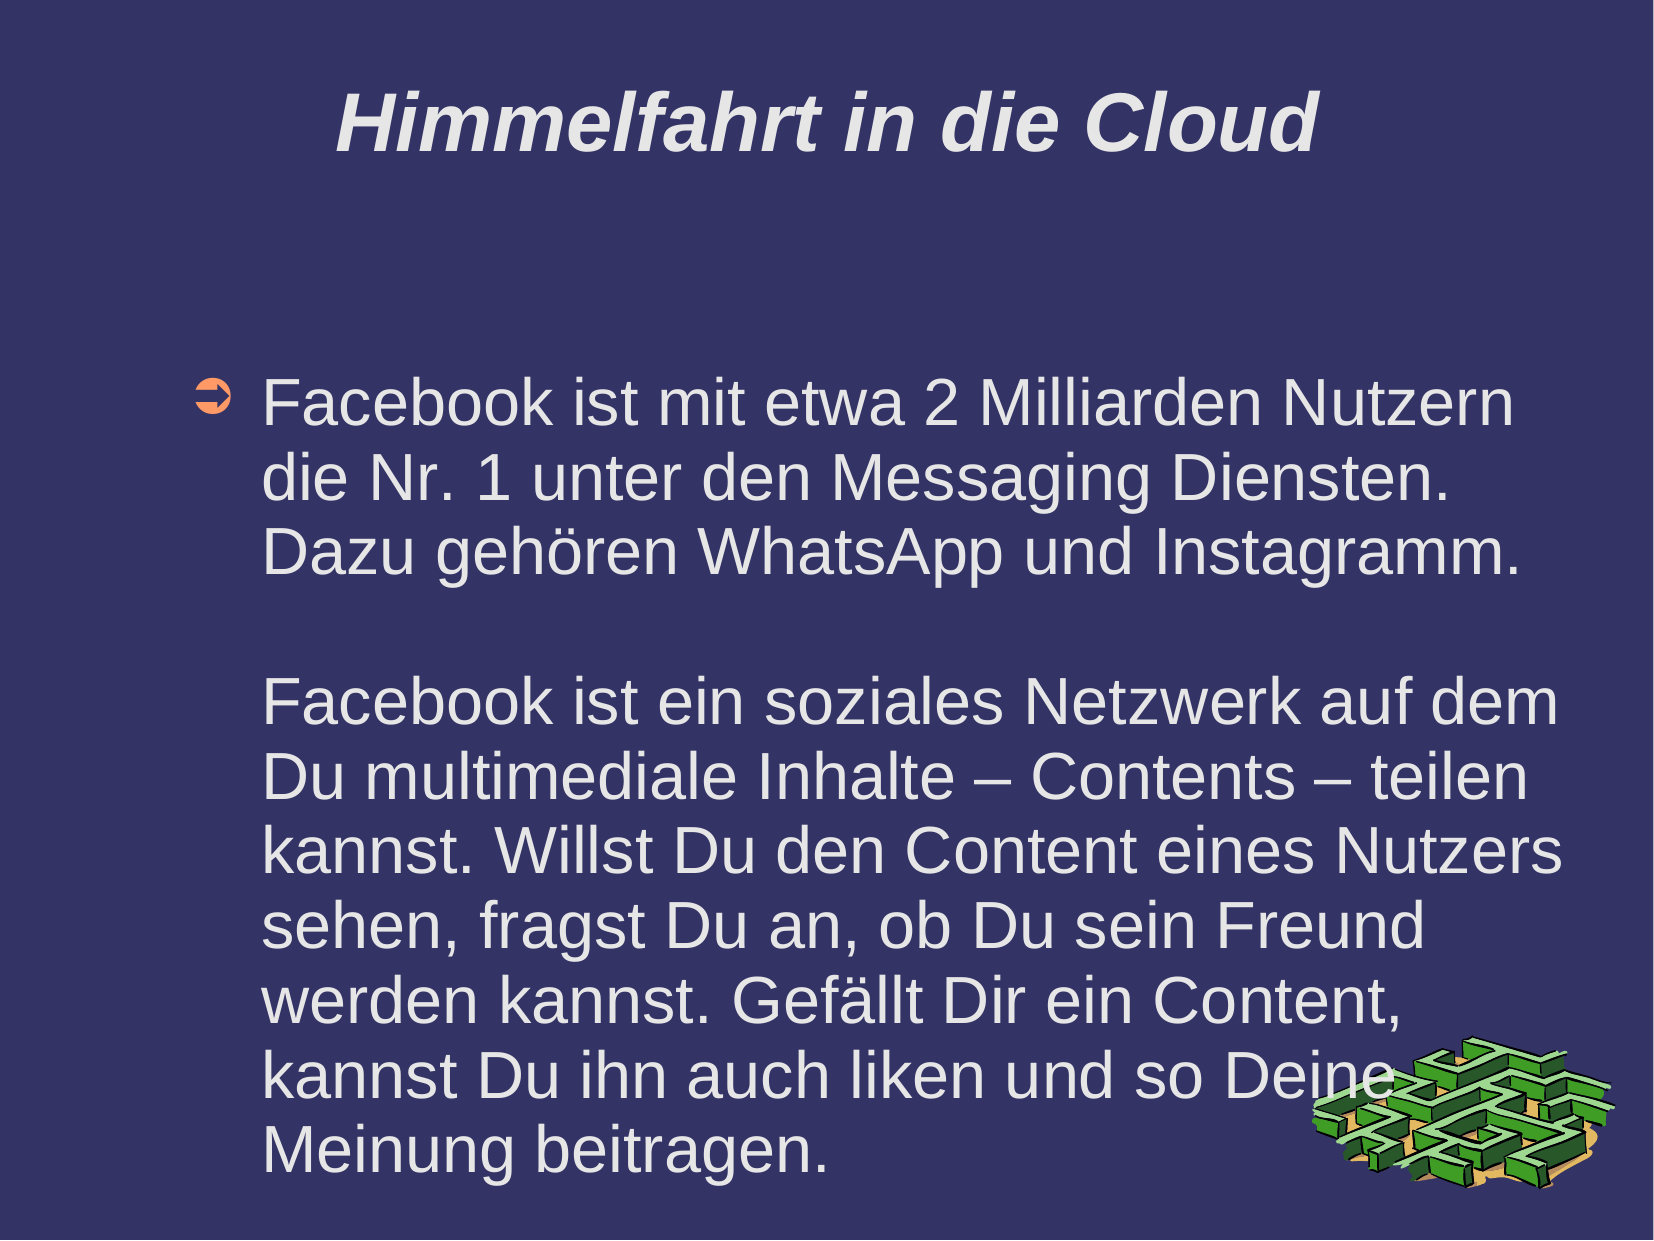

# Himmelfahrt in die Cloud
Facebook ist mit etwa 2 Milliarden Nutzern die Nr. 1 unter den Messaging Diensten. Dazu gehören WhatsApp und Instagramm.
Facebook ist ein soziales Netzwerk auf dem Du multimediale Inhalte – Contents – teilen kannst. Willst Du den Content eines Nutzers sehen, fragst Du an, ob Du sein Freund werden kannst. Gefällt Dir ein Content, kannst Du ihn auch liken und so Deine Meinung beitragen.